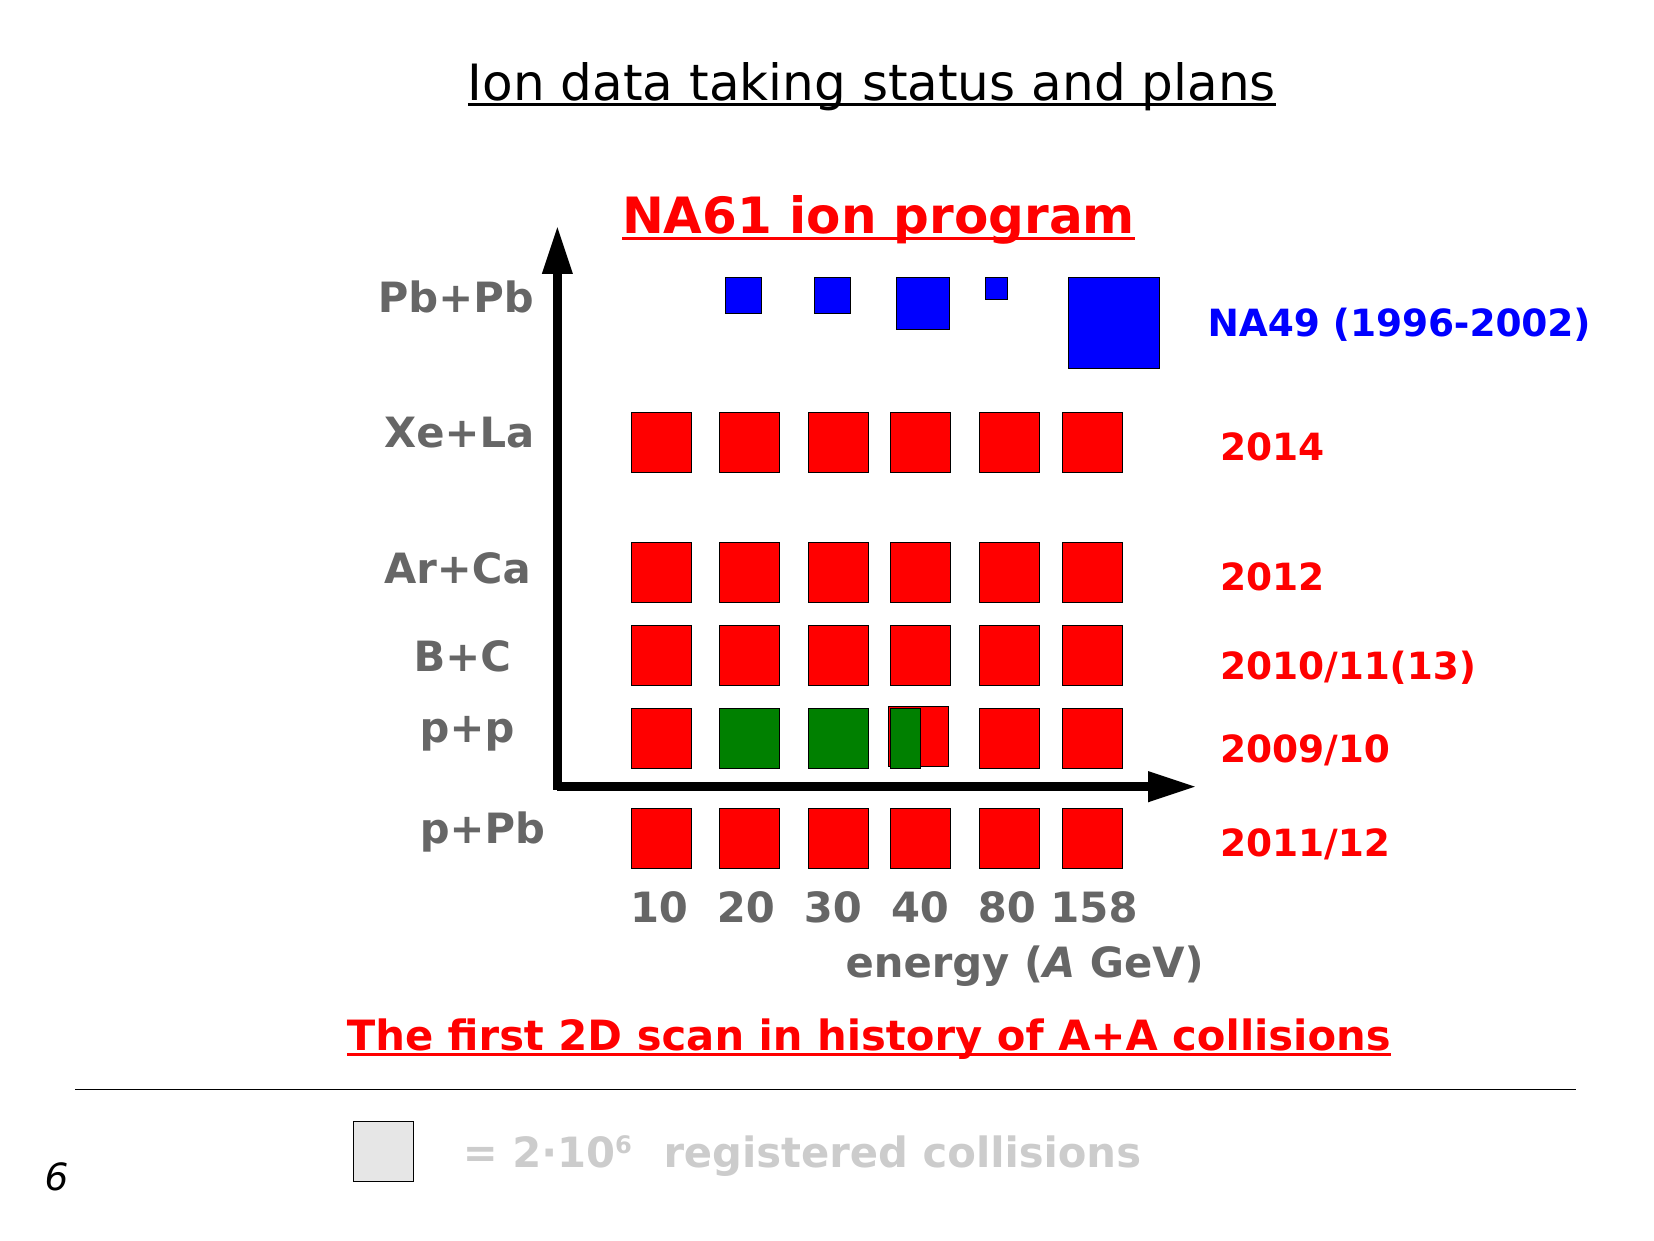

Ion data taking status and plans
NA61 ion program
Pb+Pb
NA49 (1996-2002)
Xe+La
2014
Ar+Ca
2012
B+C
2010/11(13)
p+p
2009/10
p+Pb
2011/12
10 20 30 40 80 158
energy (A GeV)
The first 2D scan in history of A+A collisions
= 2∙106 registered collisions